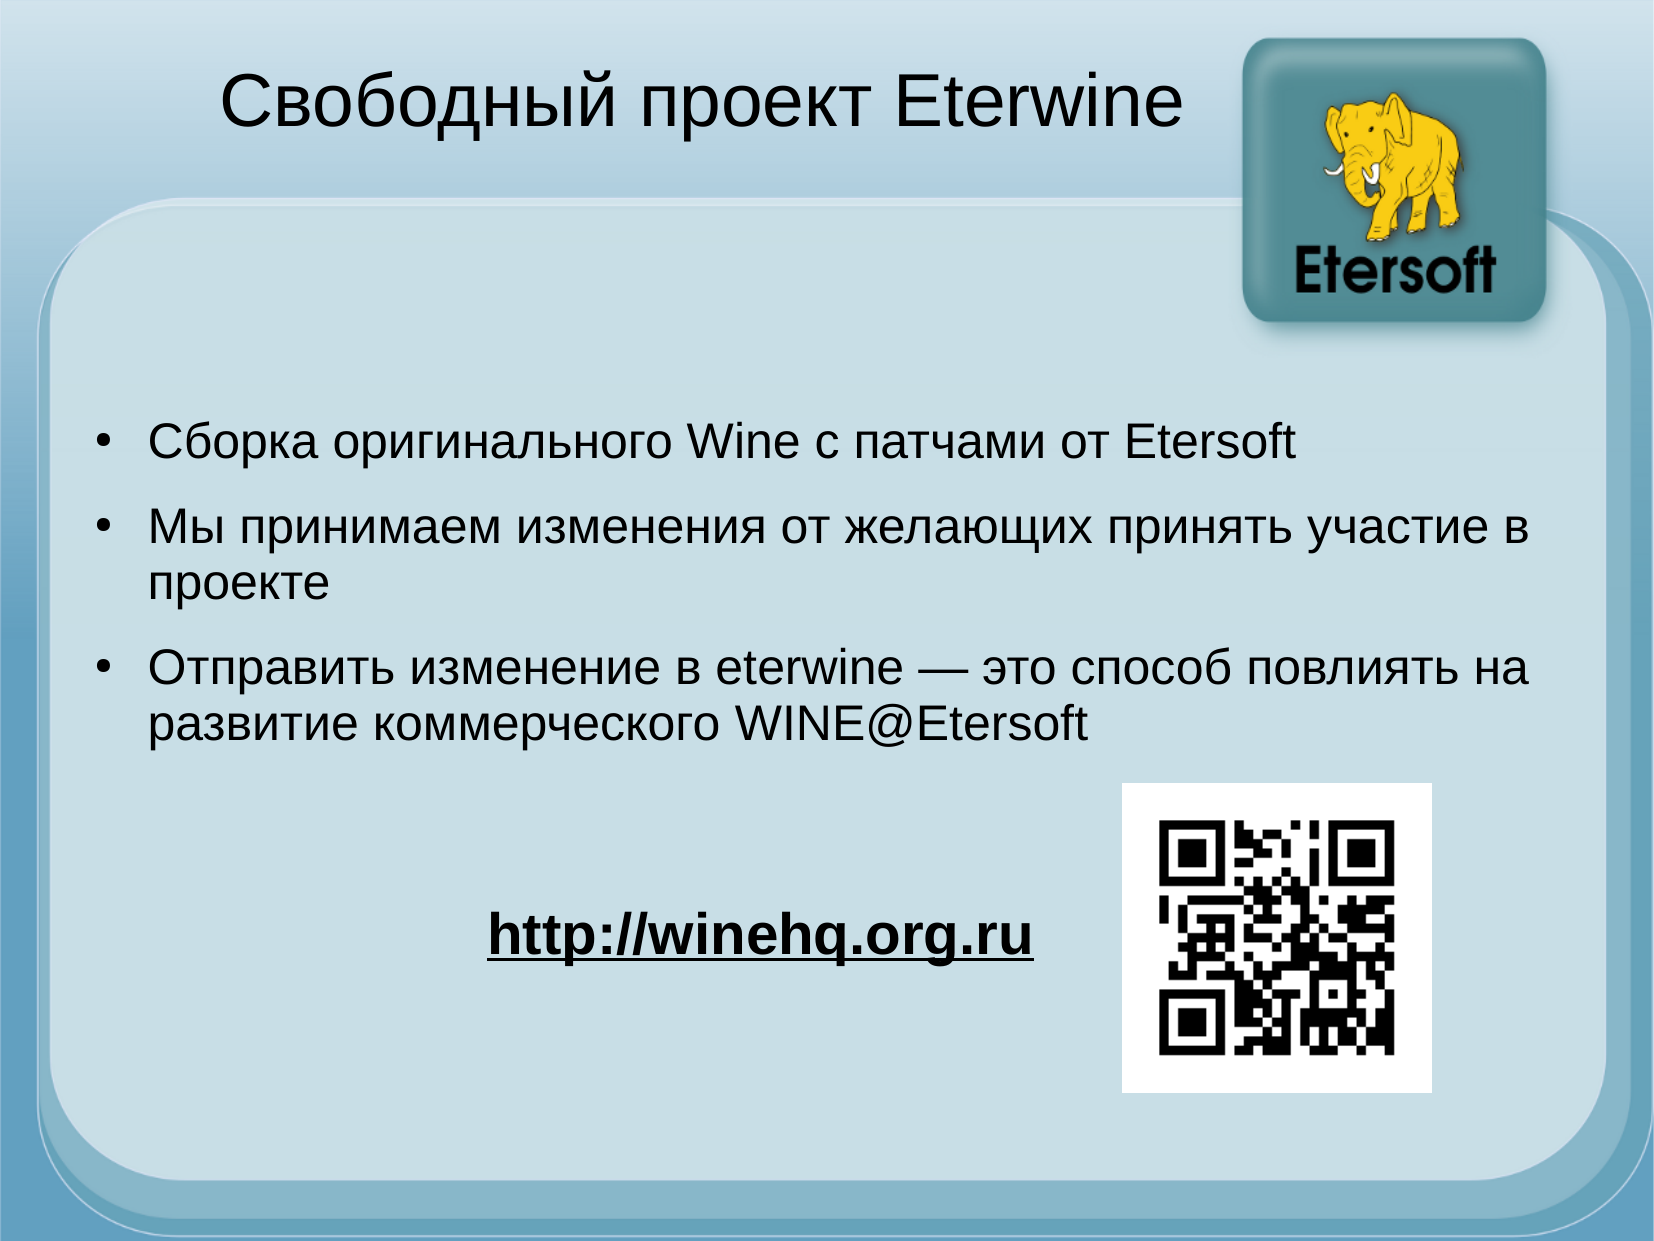

# Свободный проект Eterwine
Сборка оригинального Wine с патчами от Etersoft
Мы принимаем изменения от желающих принять участие в проекте
Отправить изменение в eterwine — это способ повлиять на развитие коммерческого WINE@Etersoft
http://winehq.org.ru